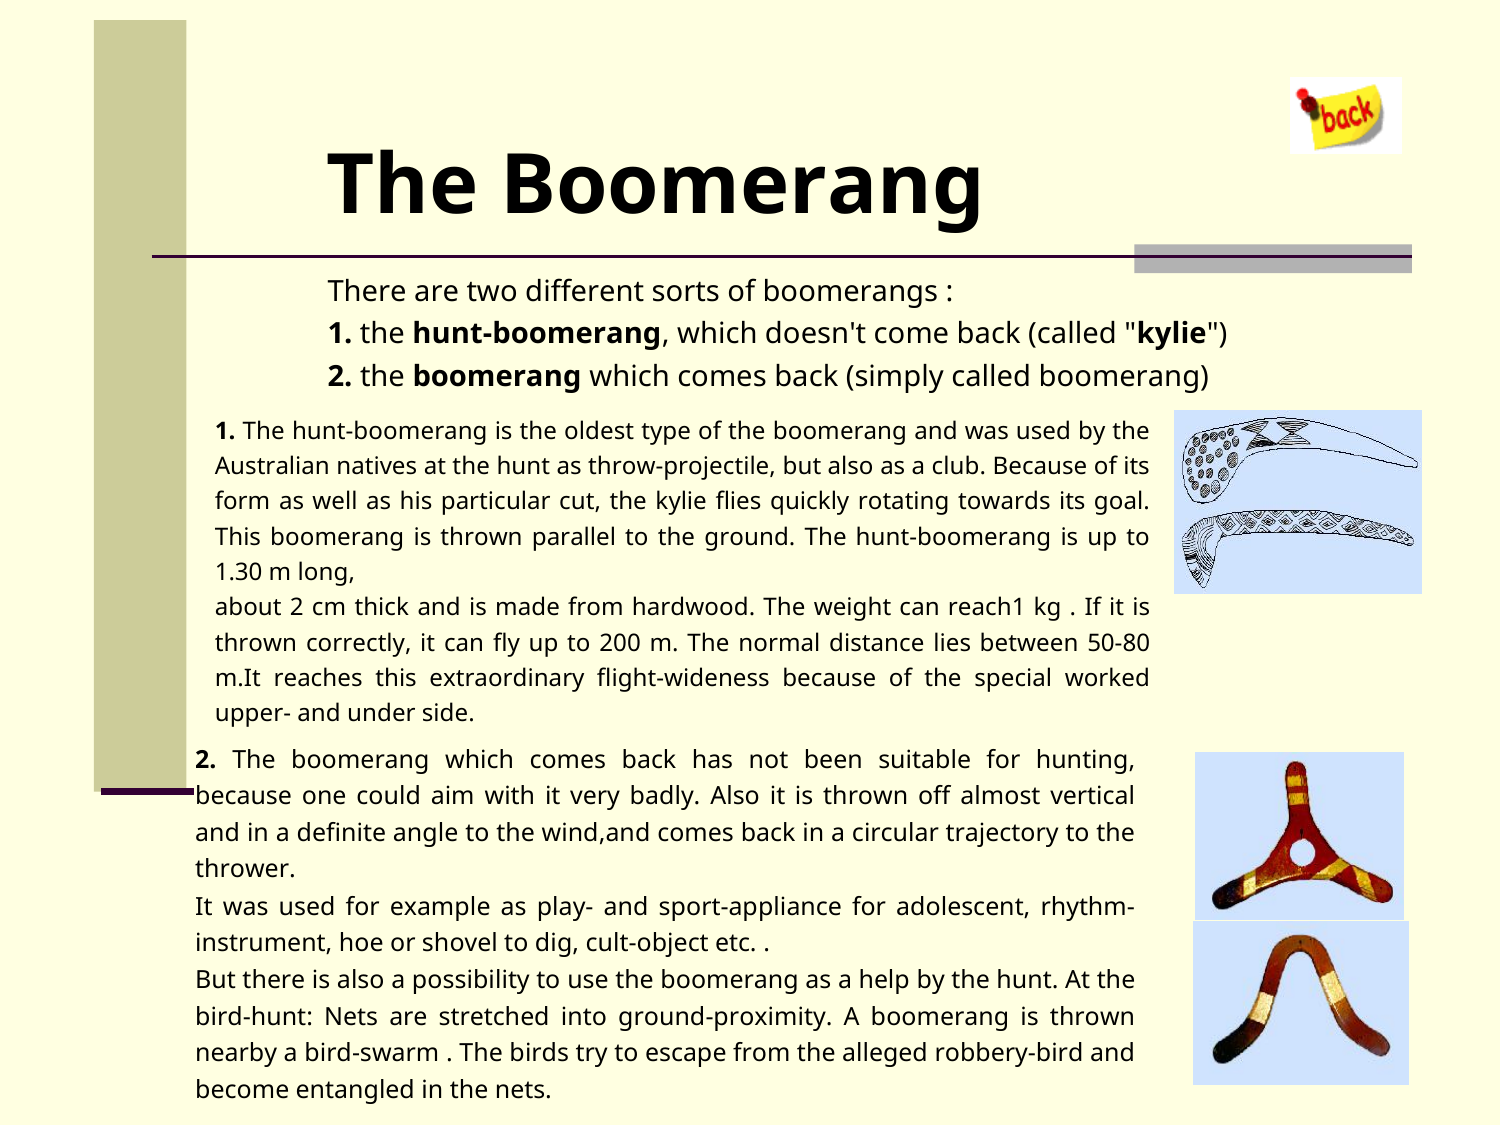

The Boomerang
There are two different sorts of boomerangs :
1. the hunt-boomerang, which doesn't come back (called "kylie")
2. the boomerang which comes back (simply called boomerang)
1. The hunt-boomerang is the oldest type of the boomerang and was used by the Australian natives at the hunt as throw-projectile, but also as a club. Because of its form as well as his particular cut, the kylie flies quickly rotating towards its goal. This boomerang is thrown parallel to the ground. The hunt-boomerang is up to 1.30 m long,
about 2 cm thick and is made from hardwood. The weight can reach1 kg . If it is thrown correctly, it can fly up to 200 m. The normal distance lies between 50-80 m.It reaches this extraordinary flight-wideness because of the special worked upper- and under side.
2. The boomerang which comes back has not been suitable for hunting, because one could aim with it very badly. Also it is thrown off almost vertical and in a definite angle to the wind,and comes back in a circular trajectory to the thrower.
It was used for example as play- and sport-appliance for adolescent, rhythm-instrument, hoe or shovel to dig, cult-object etc. .
But there is also a possibility to use the boomerang as a help by the hunt. At the bird-hunt: Nets are stretched into ground-proximity. A boomerang is thrown nearby a bird-swarm . The birds try to escape from the alleged robbery-bird and become entangled in the nets.